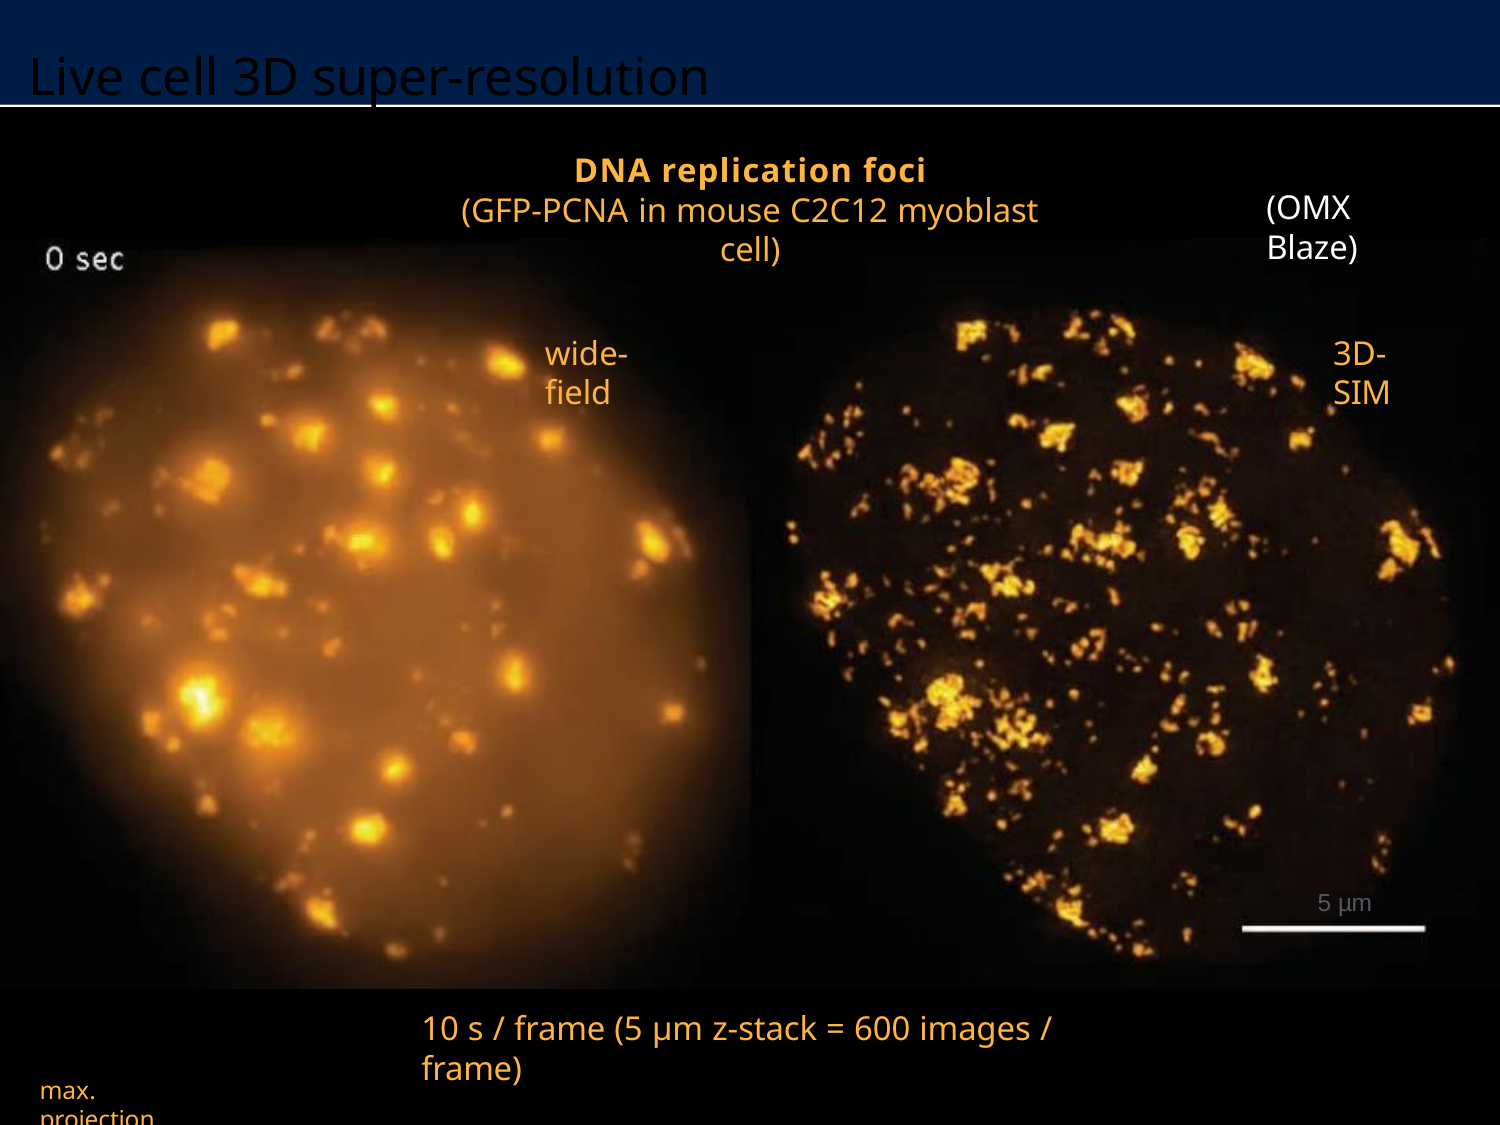

# Live cell 3D super-resolution imaging of replication sites
DNA replication foci
(GFP-PCNA in mouse C2C12 myoblast cell)
(OMX Blaze)
wide-field
3D-SIM
5 µm
(xz)
10 s / frame (5 µm z-stack = 600 images / frame)
max. projection